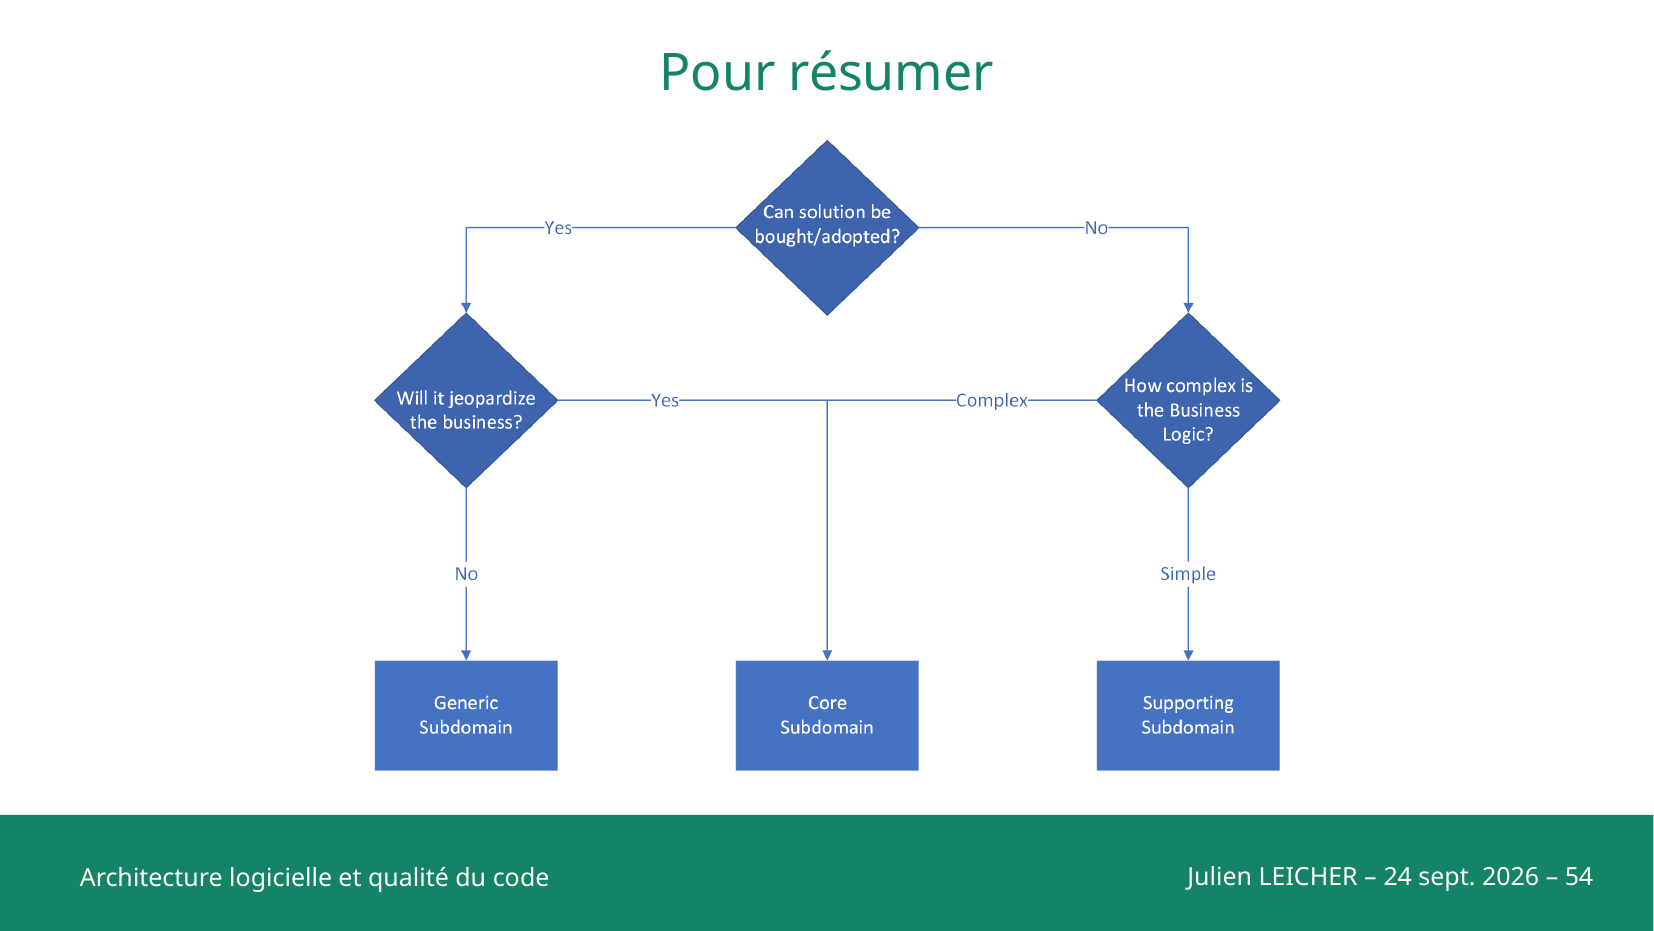

Pour résumer
Julien LEICHER – –
Architecture logicielle et qualité du code